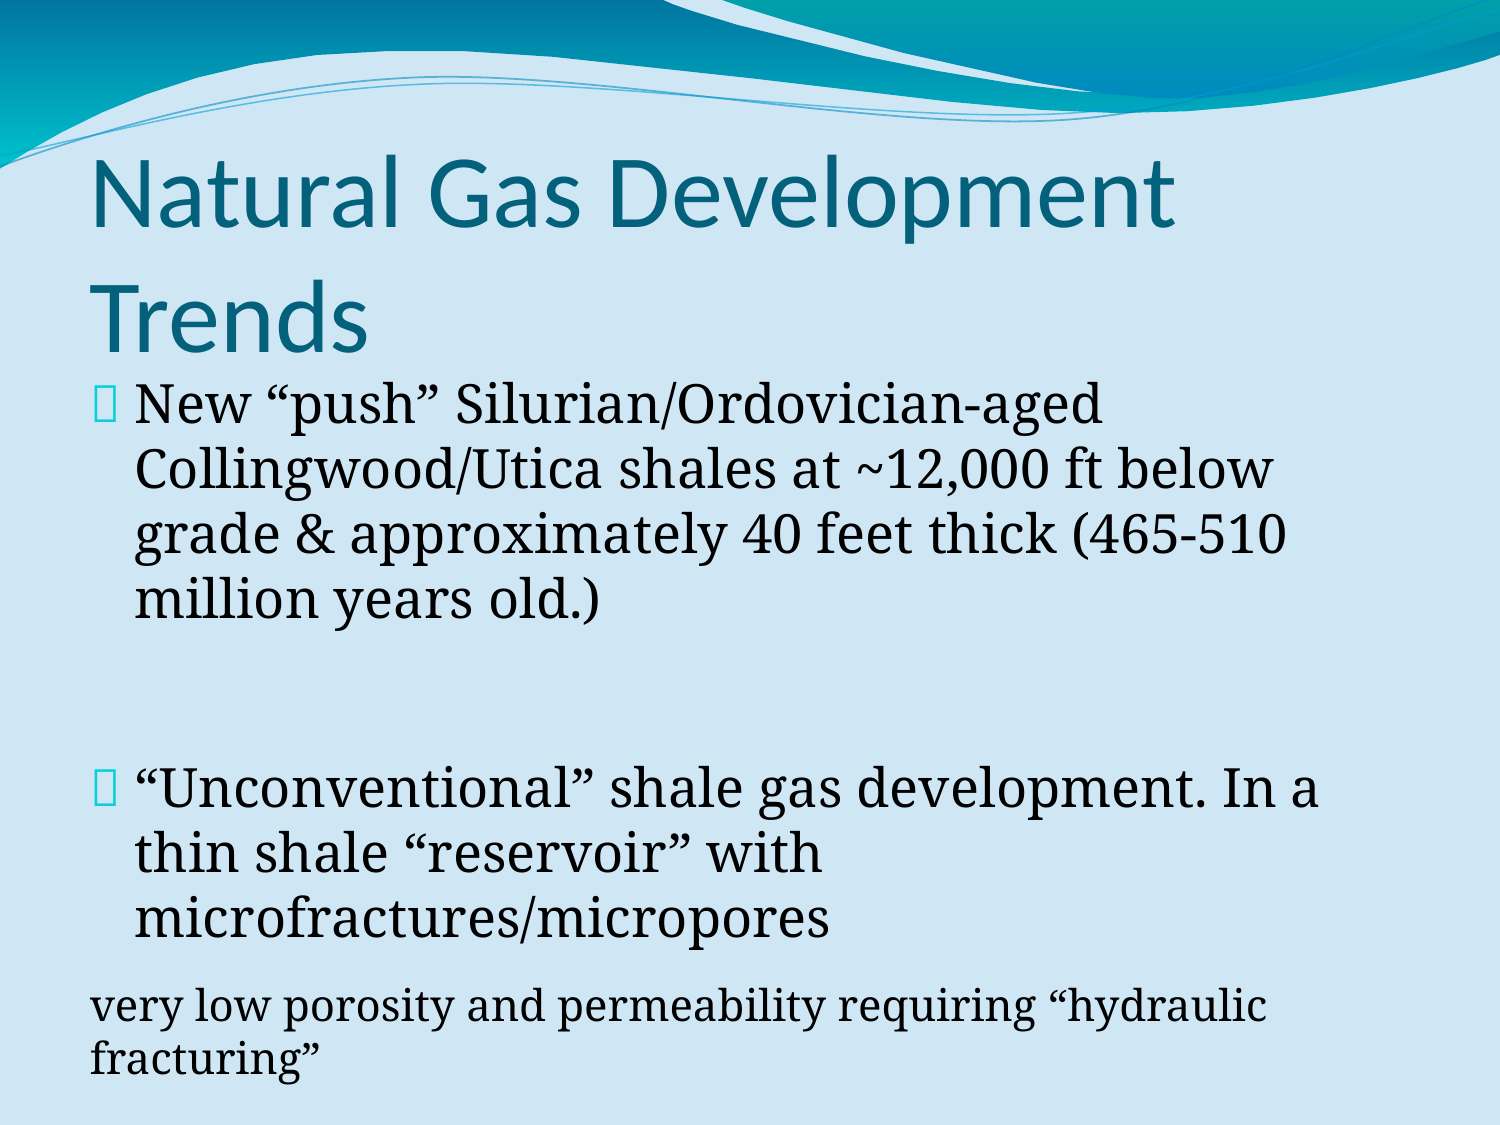

# Natural Gas Development Trends
New “push” Silurian/Ordovician-aged Collingwood/Utica shales at ~12,000 ft below grade & approximately 40 feet thick (465-510 million years old.)
“Unconventional” shale gas development. In a thin shale “reservoir” with microfractures/micropores
very low porosity and permeability requiring “hydraulic fracturing”